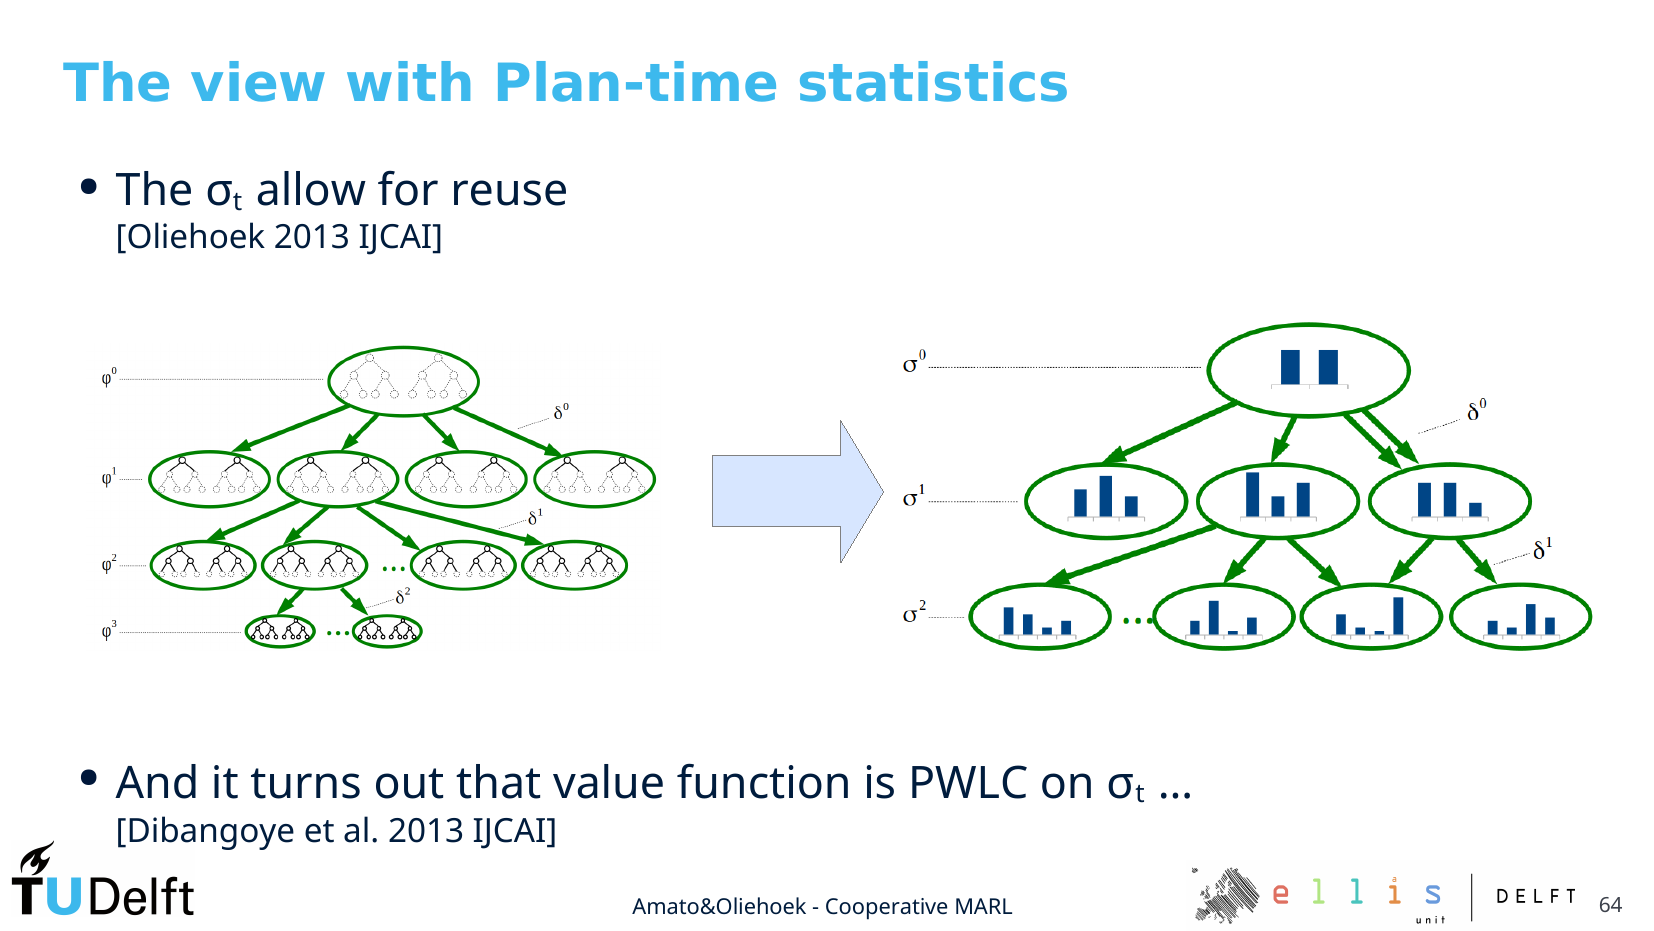

# The view with Plan-time statistics
The σt allow for reuse
[Oliehoek 2013 IJCAI]
And it turns out that value function is PWLC on σt …
[Dibangoye et al. 2013 IJCAI]
Amato&Oliehoek - Cooperative MARL